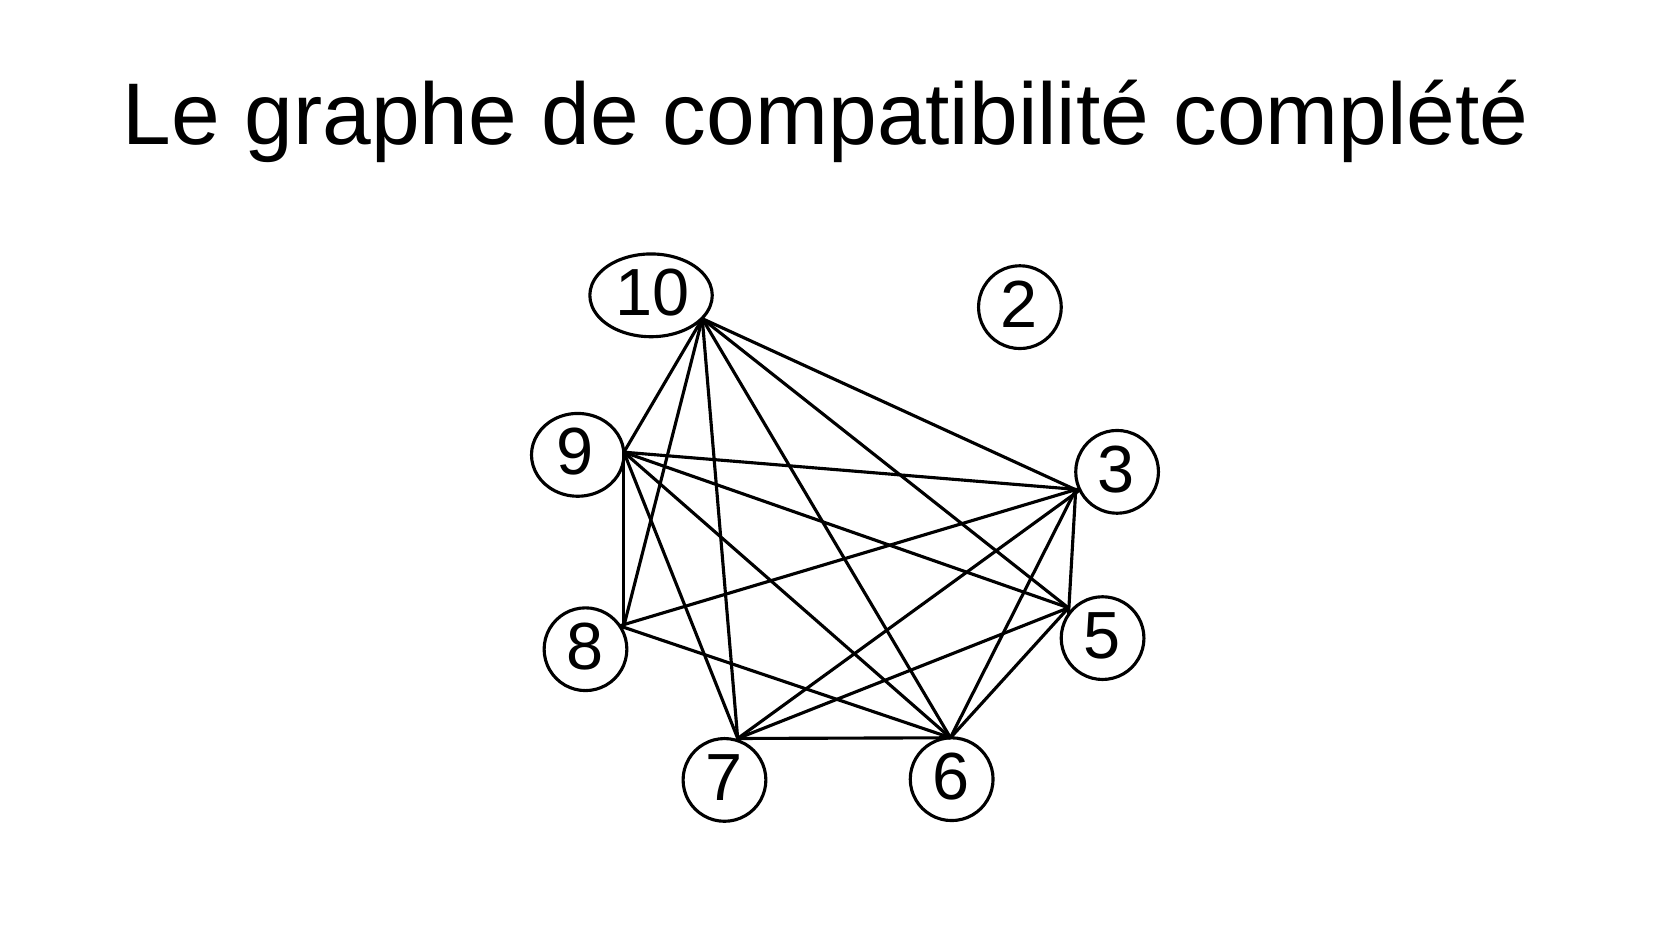

# Le graphe de compatibilité complété
10
2
9
3
5
8
6
7